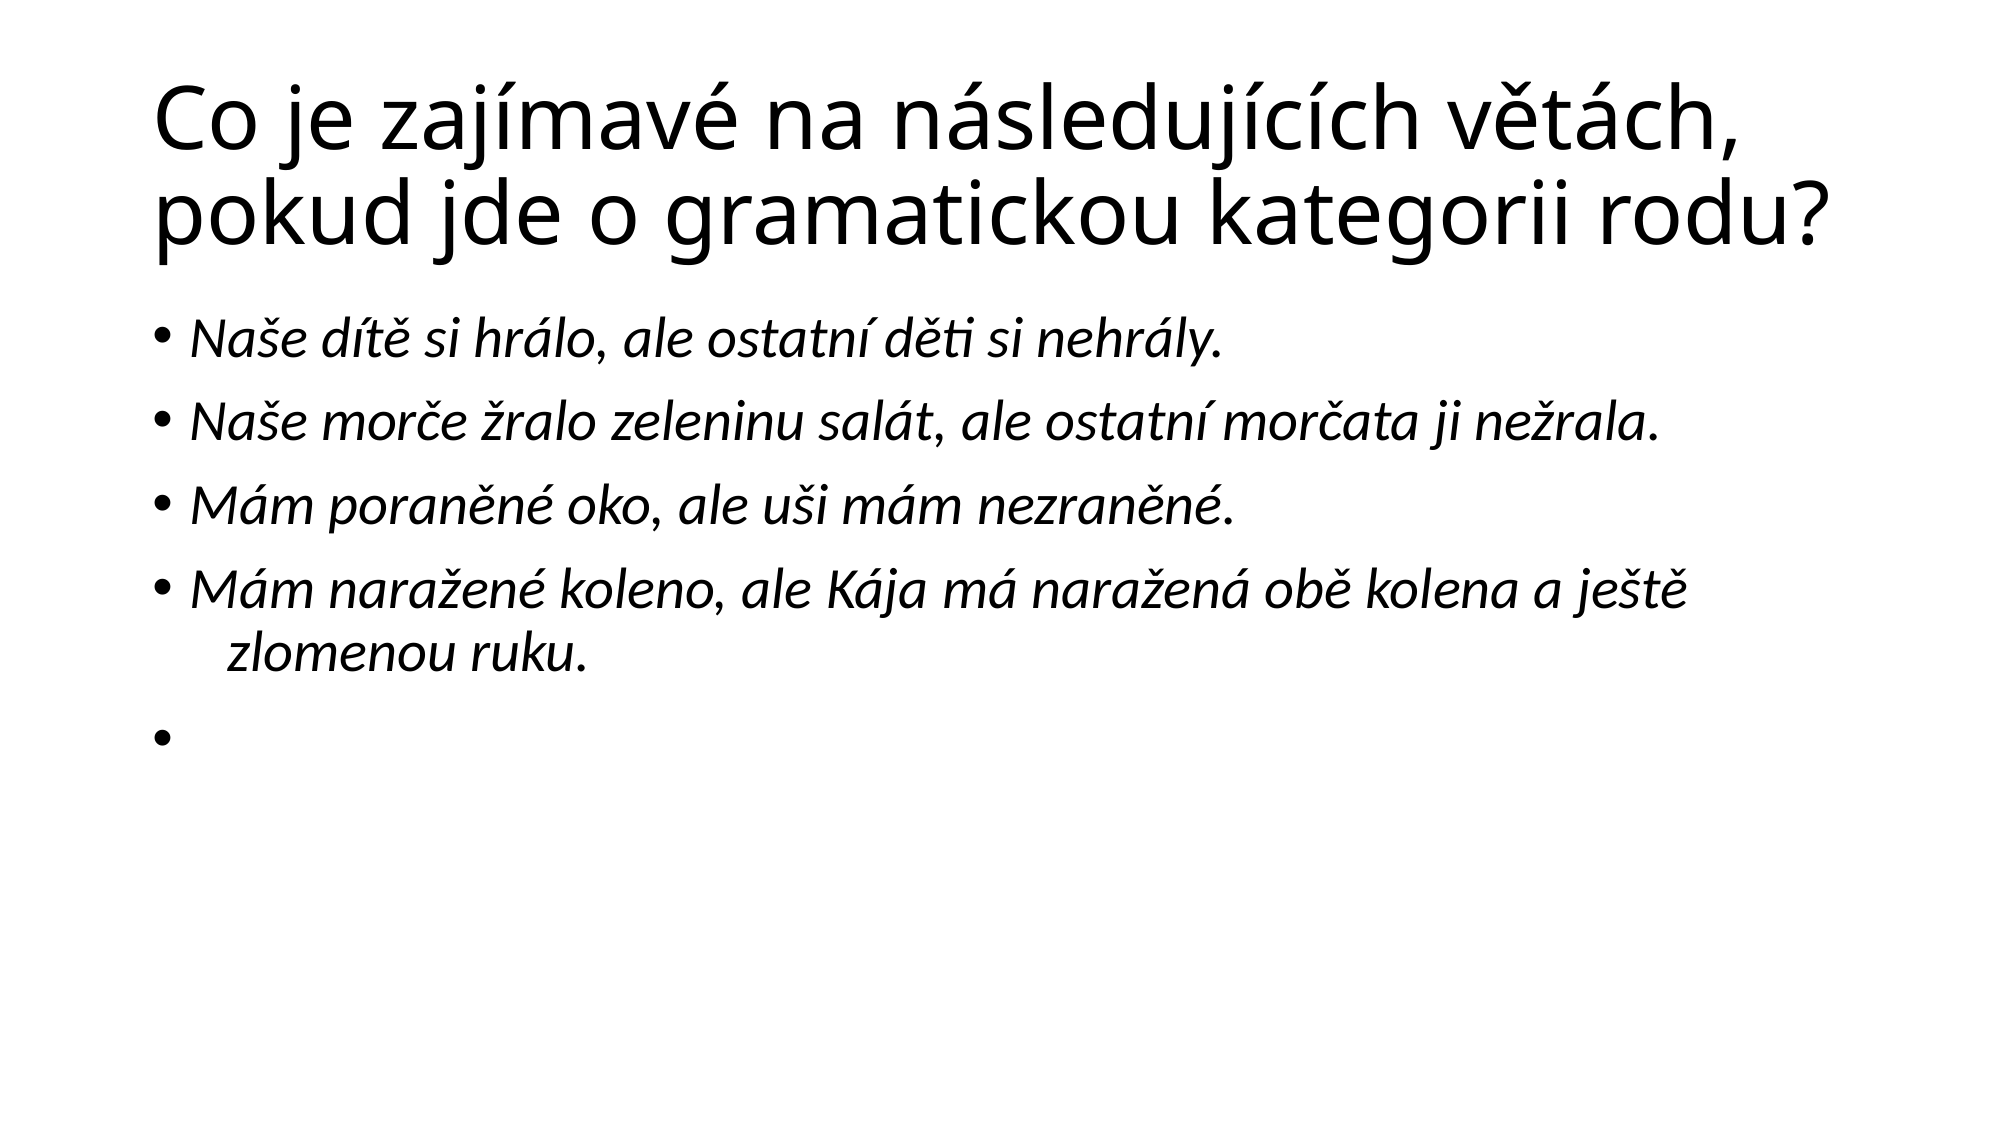

# Co je zajímavé na následujících větách, pokud jde o gramatickou kategorii rodu?
Naše dítě si hrálo, ale ostatní děti si nehrály.
Naše morče žralo zeleninu salát, ale ostatní morčata ji nežrala.
Mám poraněné oko, ale uši mám nezraněné.
Mám naražené koleno, ale Kája má naražená obě kolena a ještě zlomenou ruku.